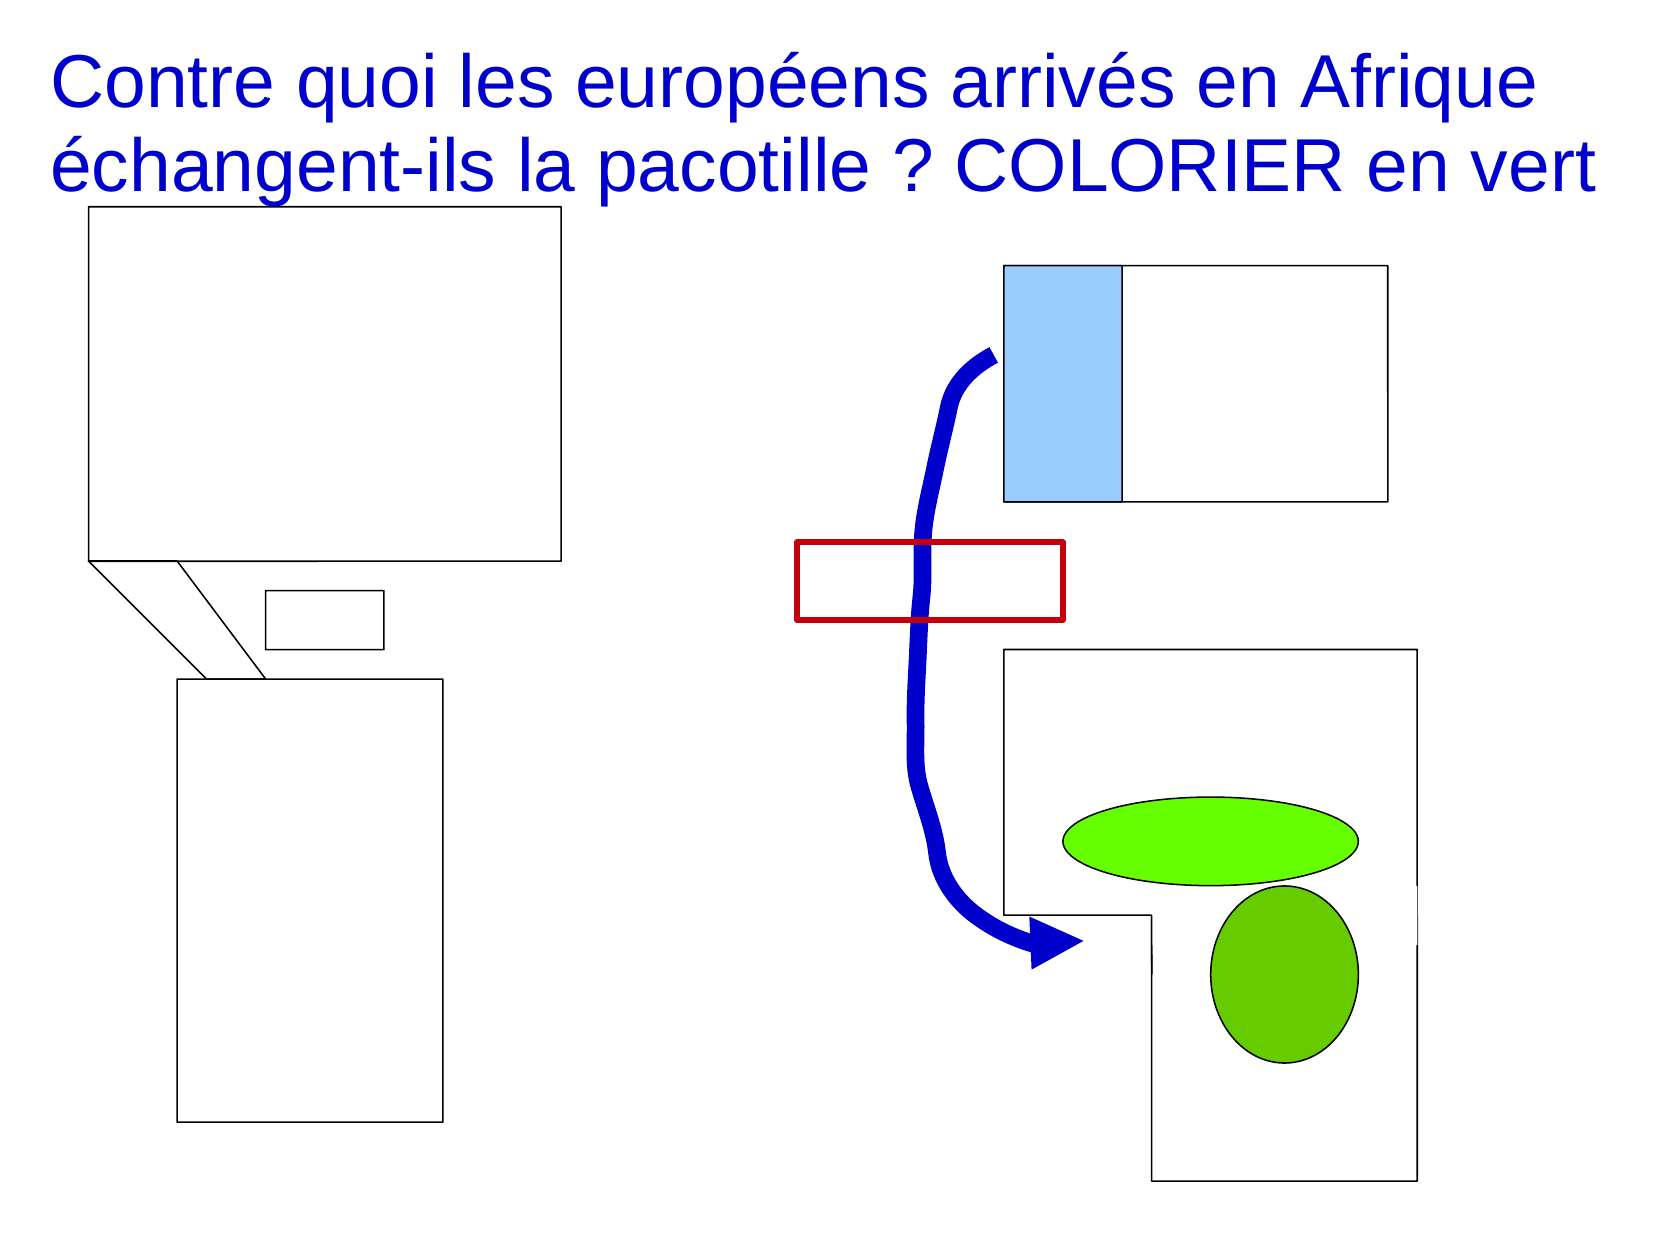

Contre quoi les européens arrivés en Afrique échangent-ils la pacotille ? COLORIER en vert